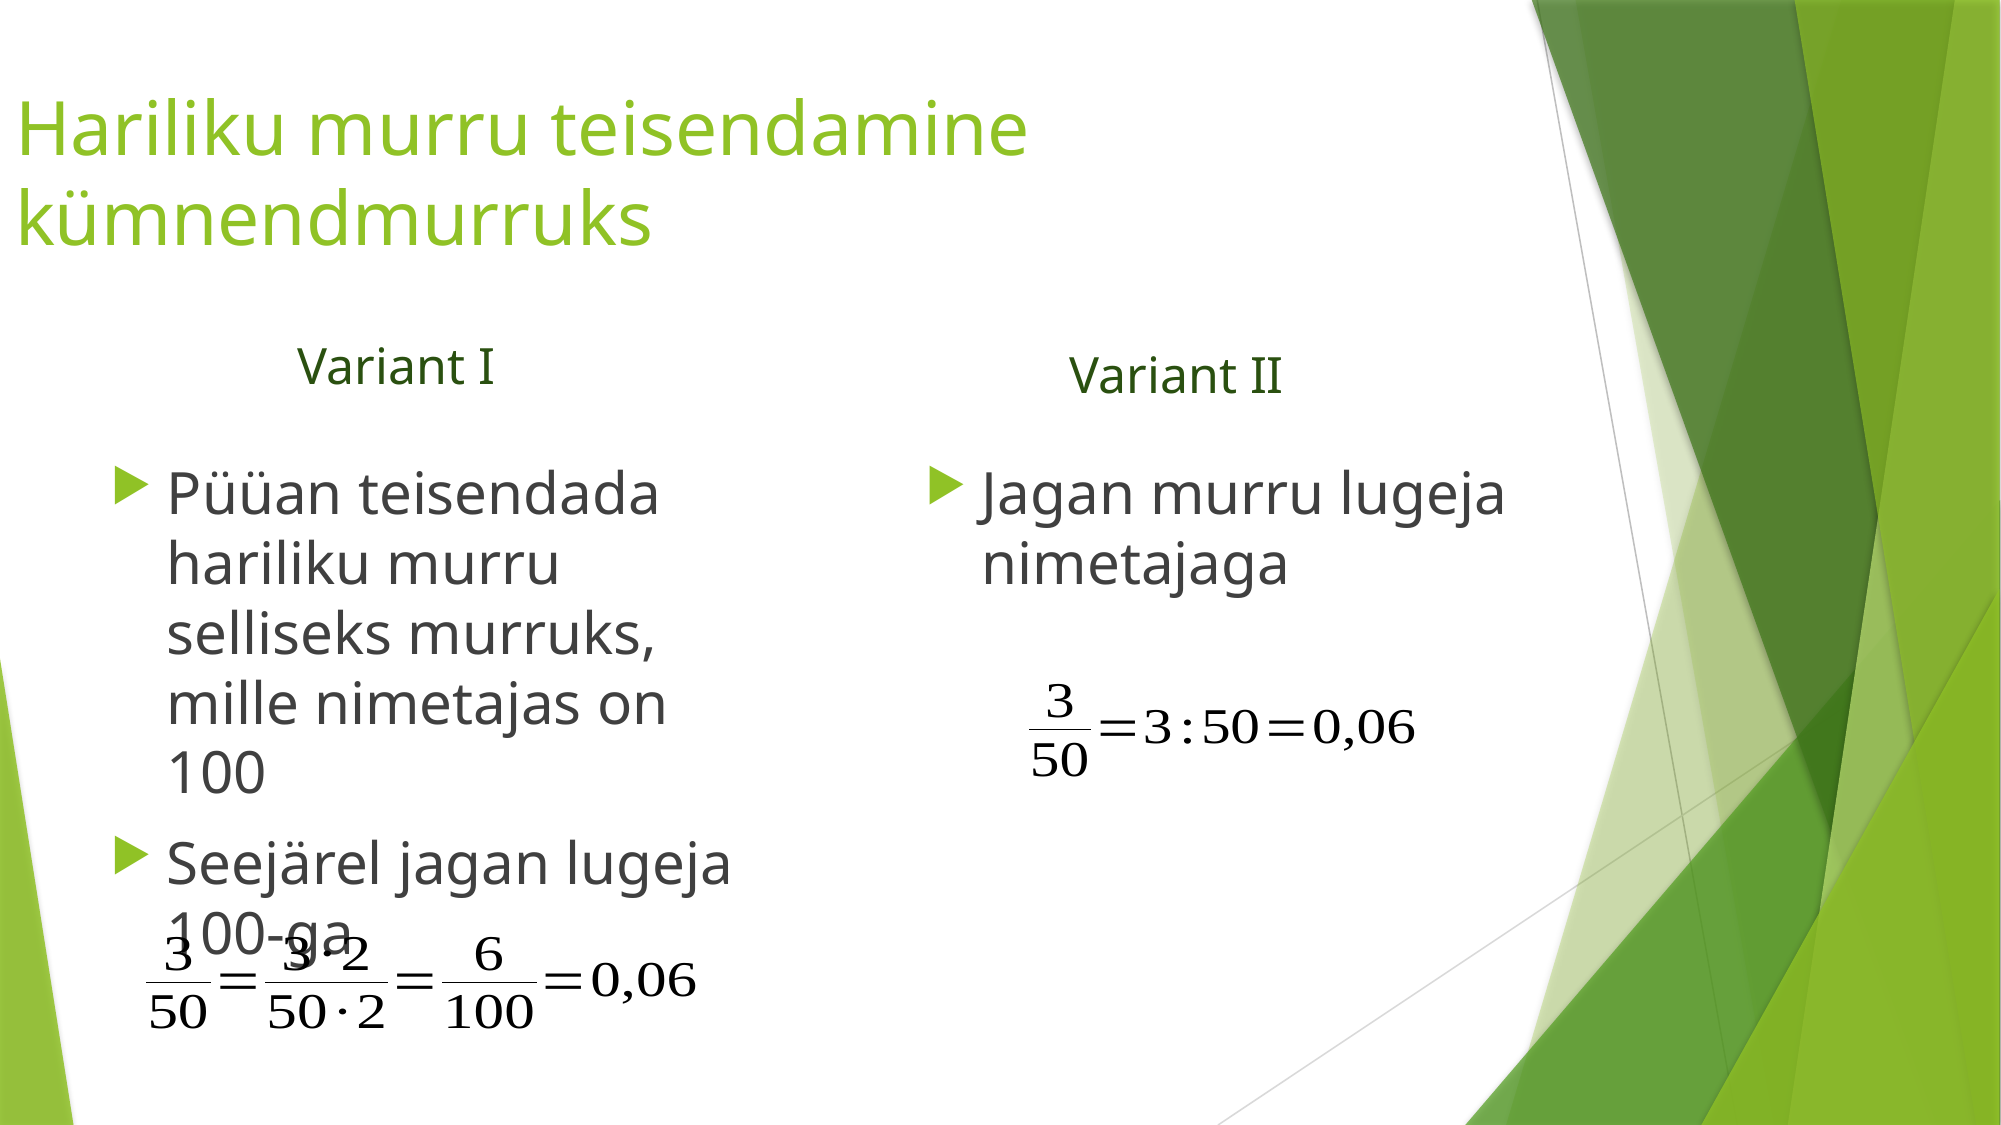

# Hariliku murru teisendamine kümnendmurruks
Variant I
Variant II
Püüan teisendada hariliku murru selliseks murruks, mille nimetajas on 100
Seejärel jagan lugeja 100-ga
Jagan murru lugeja nimetajaga